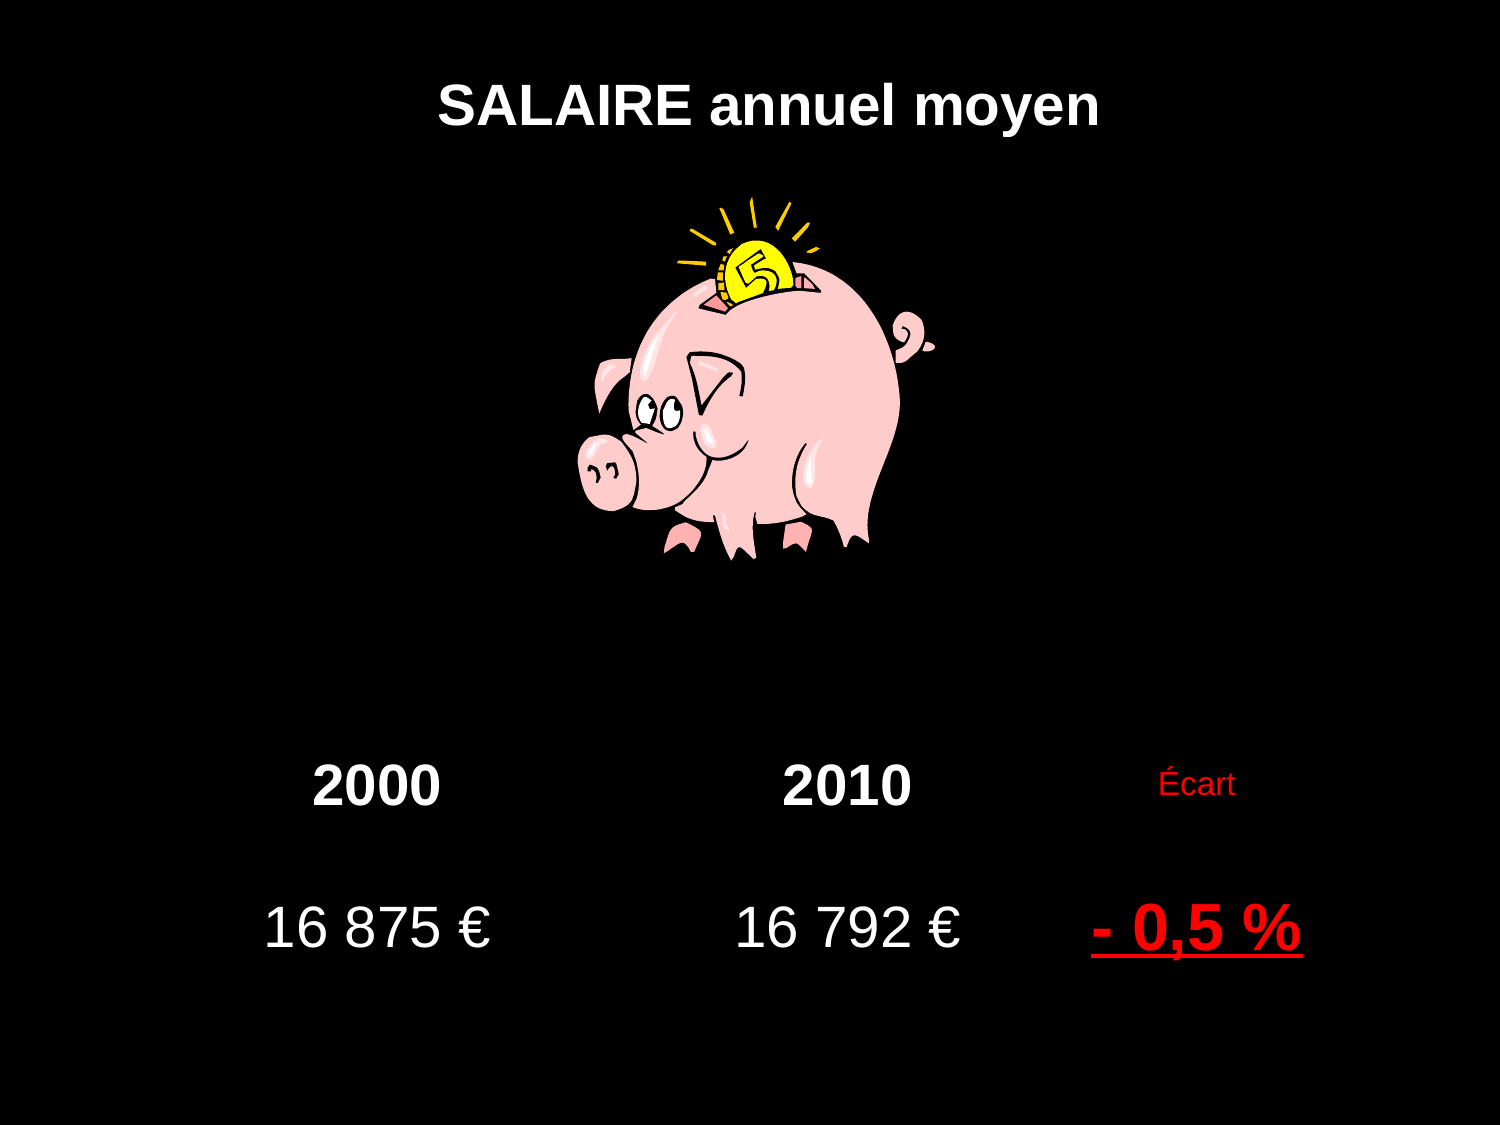

# SALAIRE annuel moyen
| 2000 | 2010 | Écart |
| --- | --- | --- |
| 16 875 € | 16 792 € | - 0,5 % |